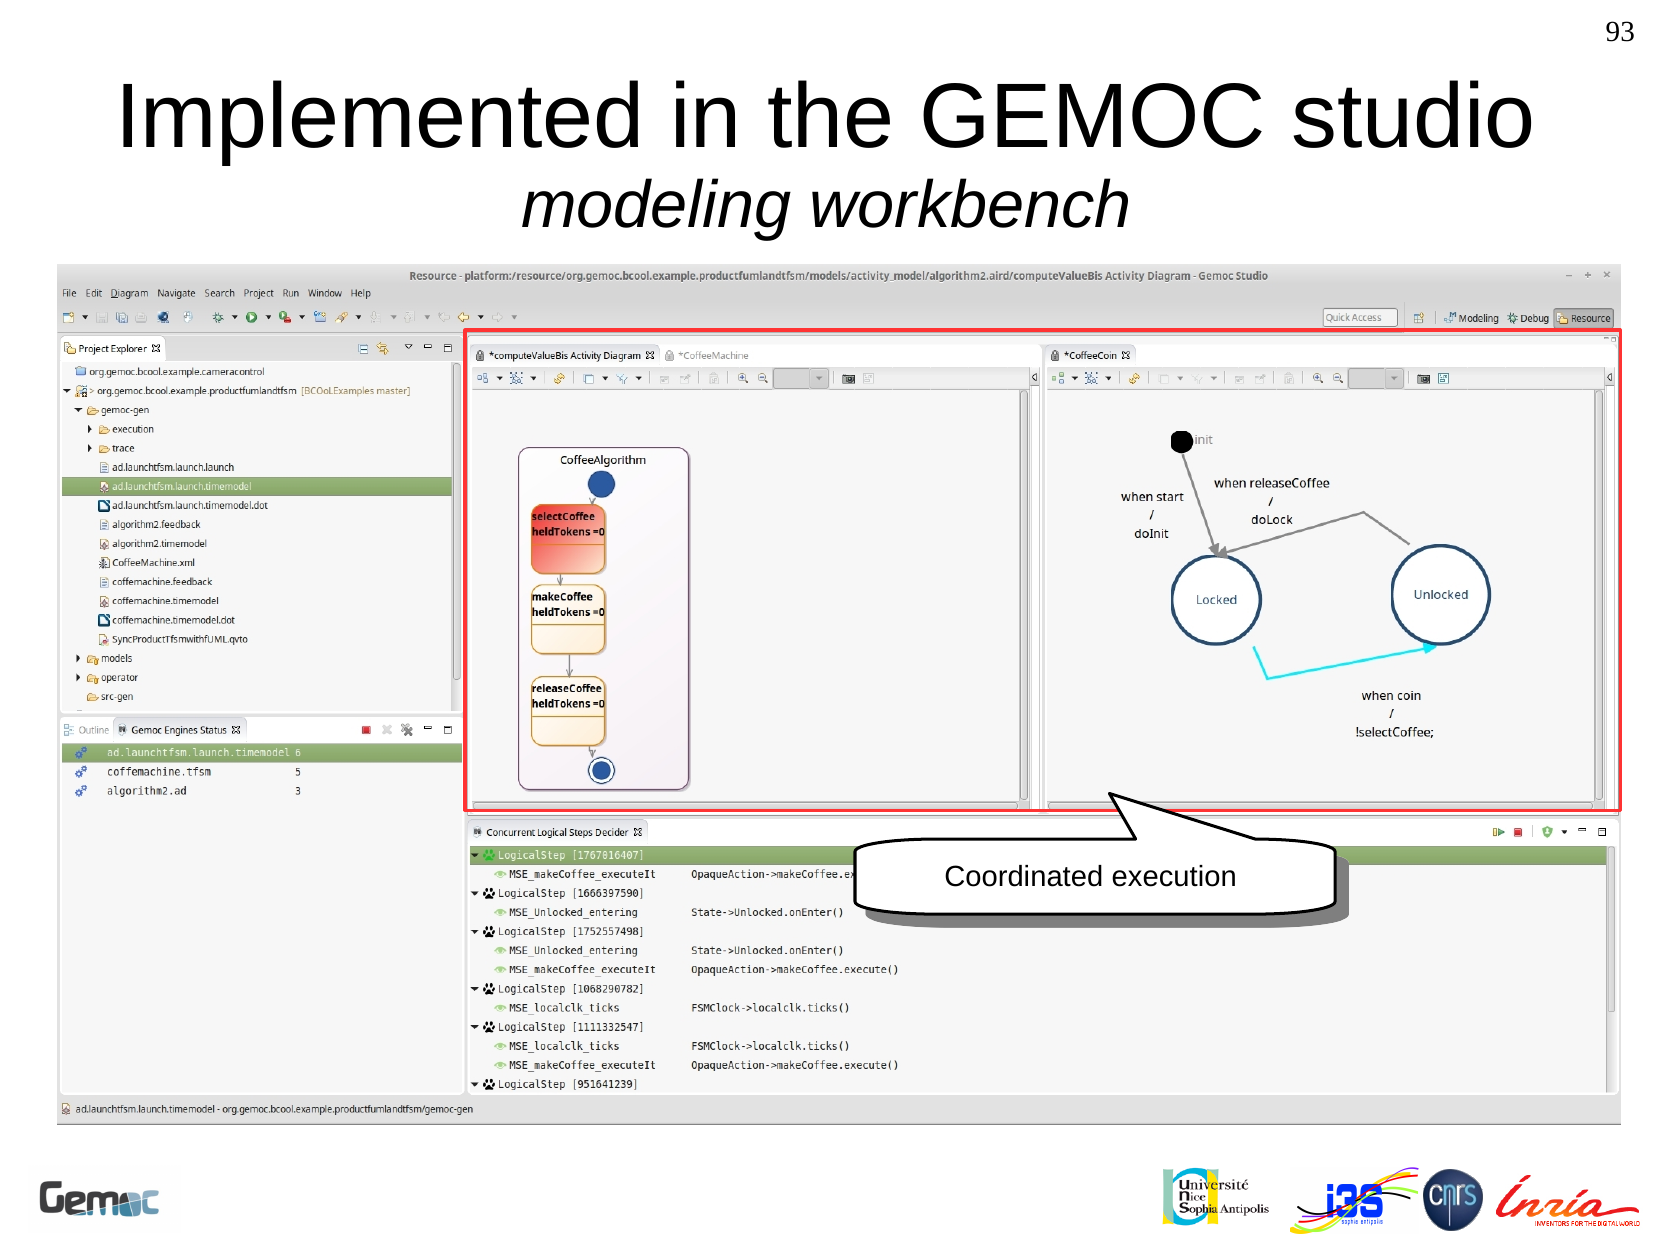

93
# Implemented in the GEMOC studio modeling workbench
Coordinated execution